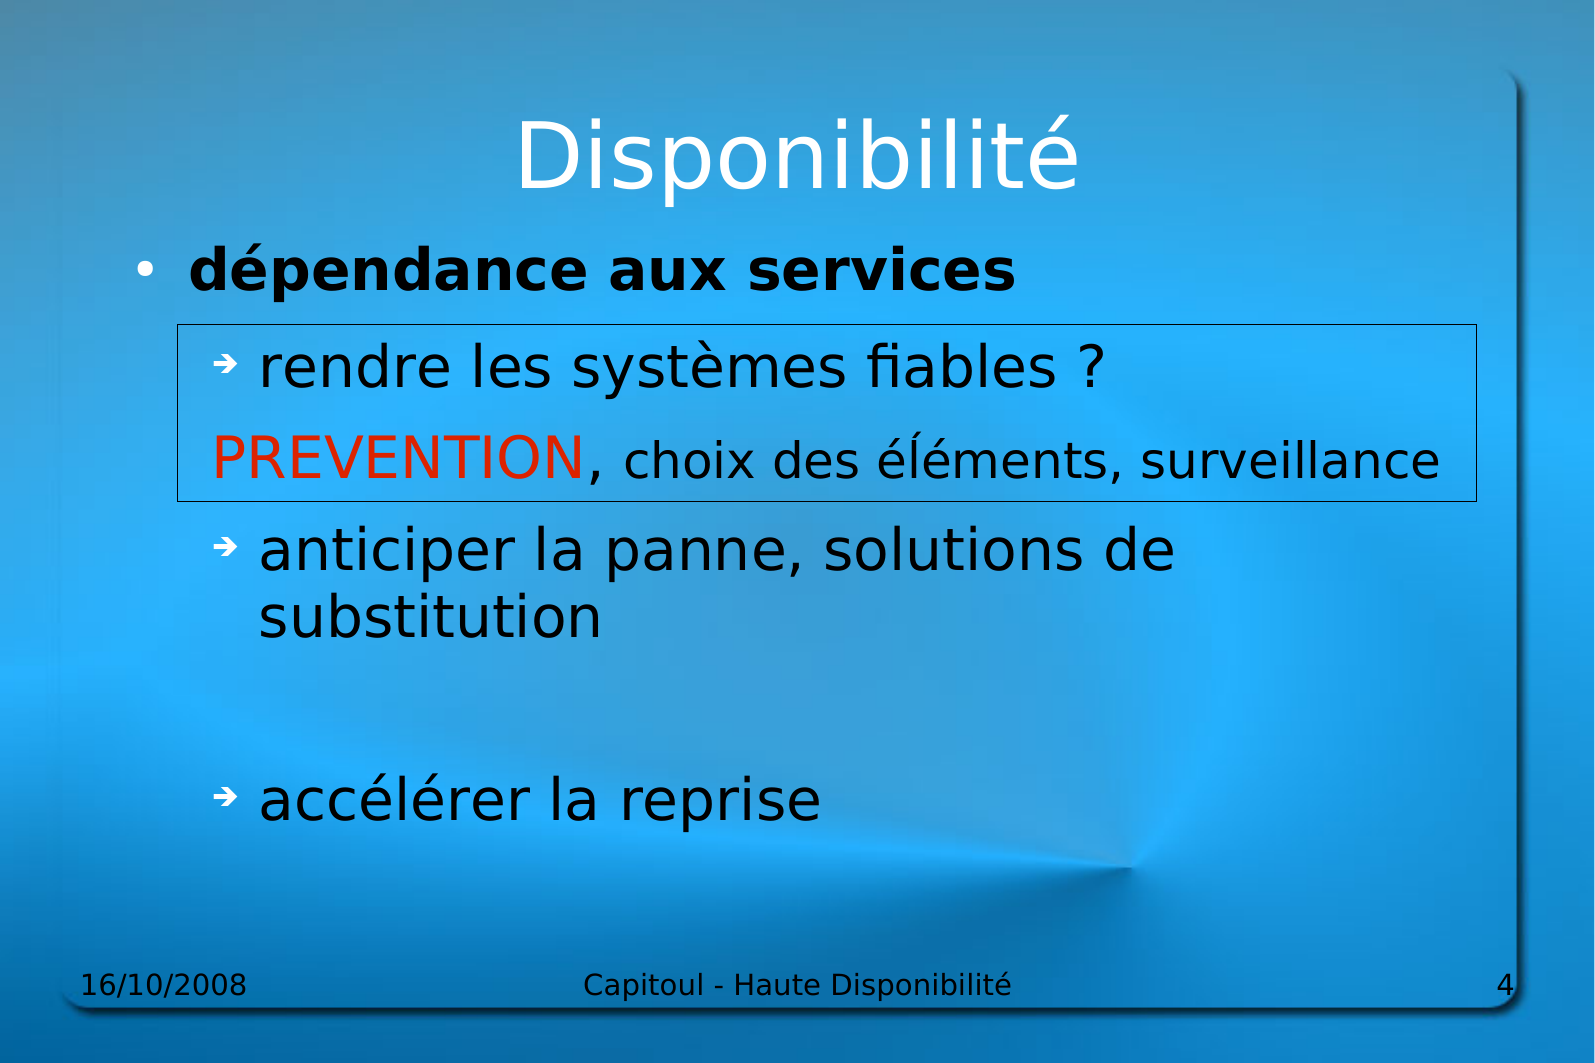

# Disponibilité
dépendance aux services
rendre les systèmes fiables ?
PREVENTION, choix des éĺéments, surveillance
anticiper la panne, solutions de substitution
accélérer la reprise
16/10/2008
Capitoul - Haute Disponibilité
4